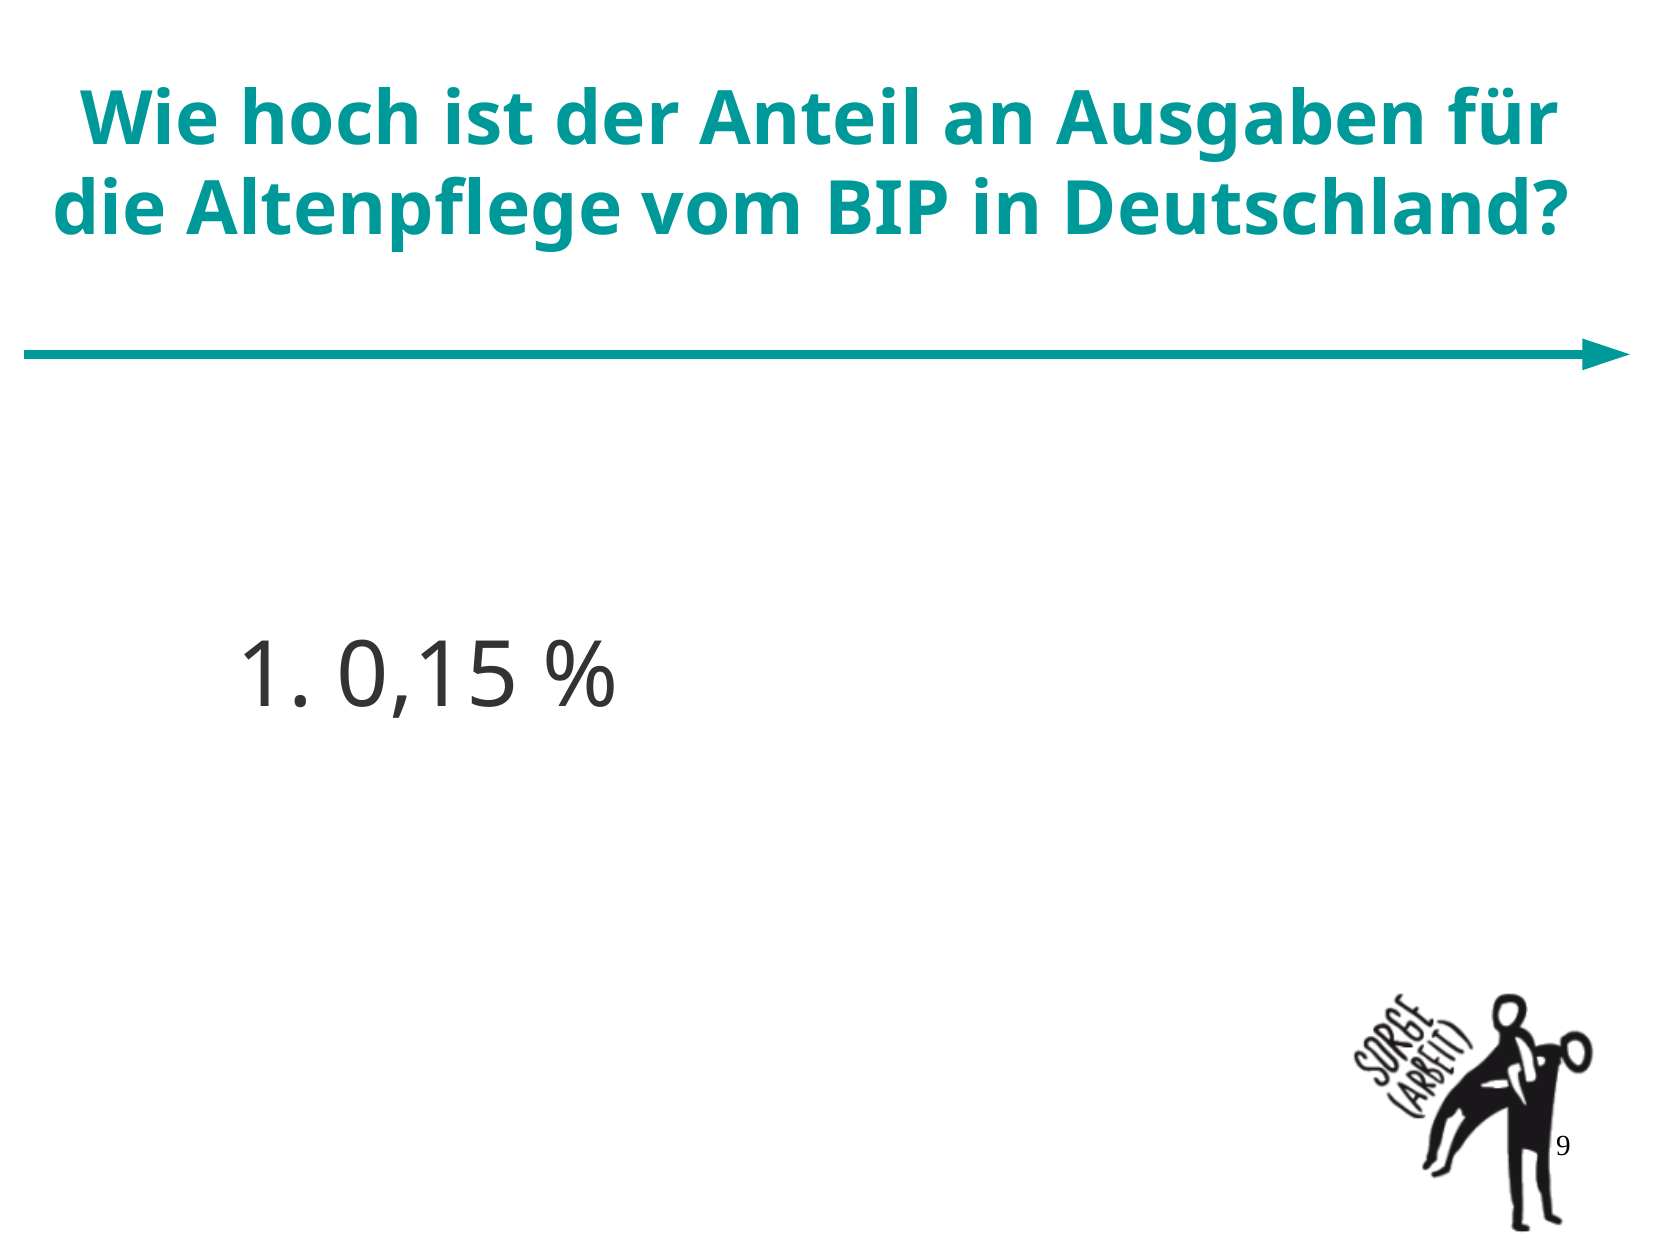

# Wie hoch ist der Anteil an Ausgaben für die Altenpflege vom BIP in Deutschland?
1. 0,15 %
9